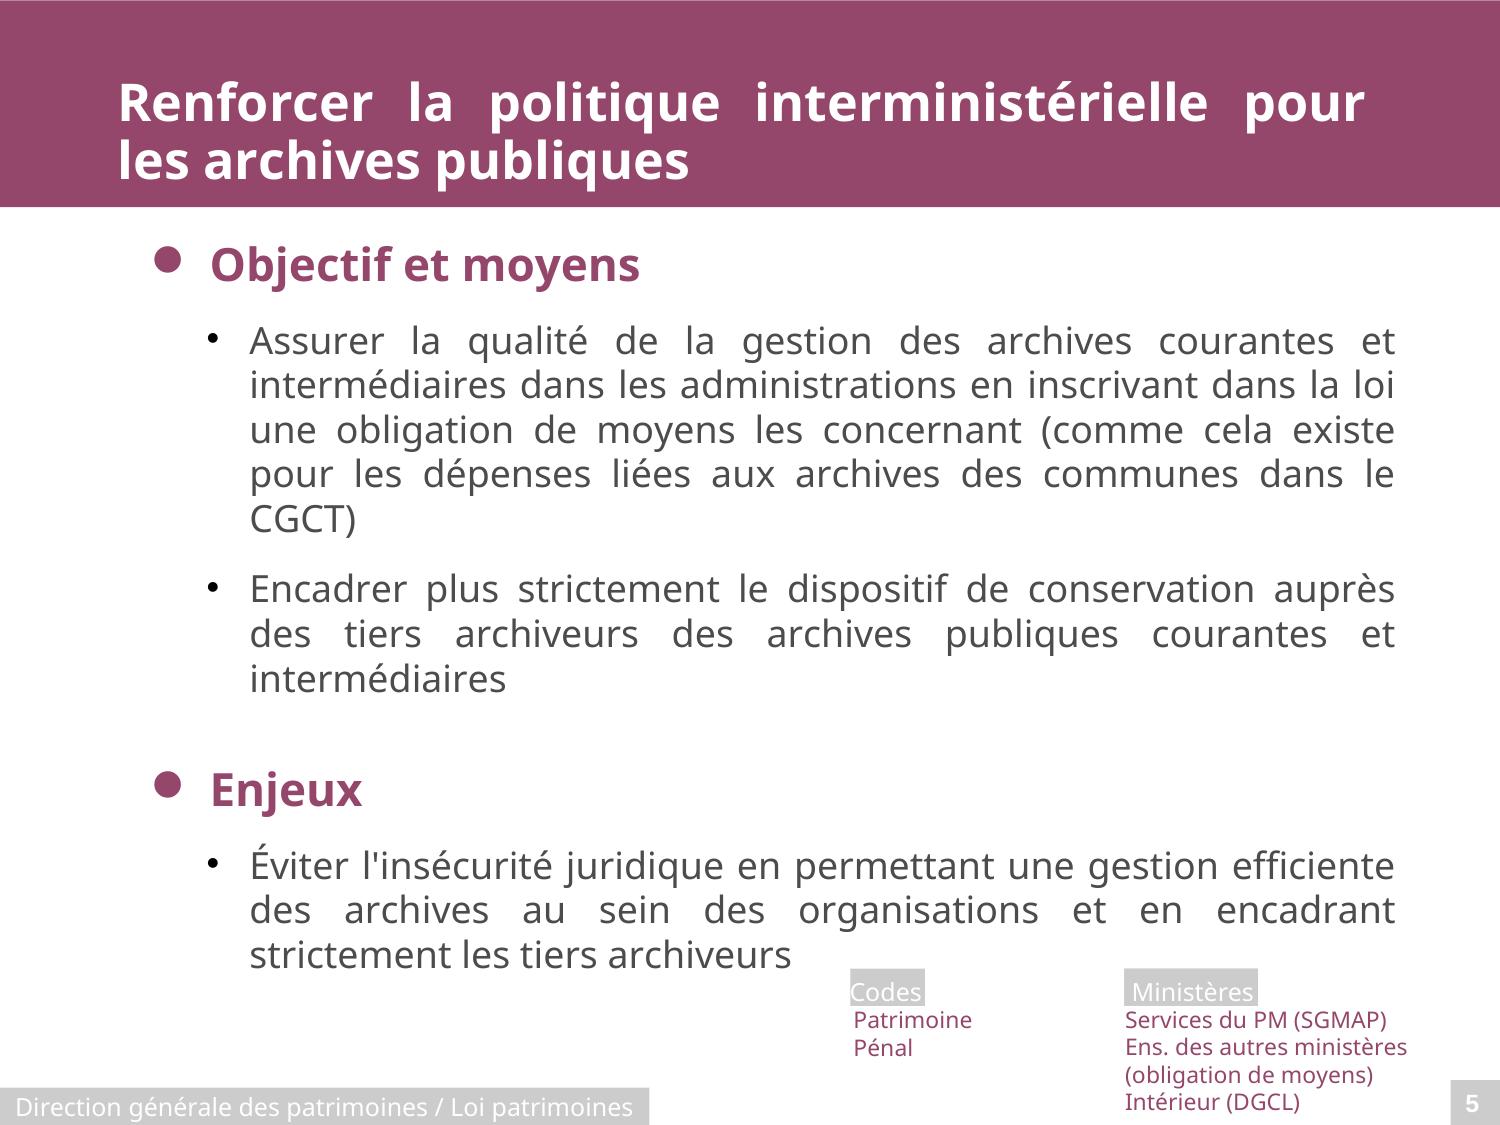

# Renforcer la politique interministérielle pour les archives publiques
Objectif et moyens
Assurer la qualité de la gestion des archives courantes et intermédiaires dans les administrations en inscrivant dans la loi une obligation de moyens les concernant (comme cela existe pour les dépenses liées aux archives des communes dans le CGCT)
Encadrer plus strictement le dispositif de conservation auprès des tiers archiveurs des archives publiques courantes et intermédiaires
Enjeux
Éviter l'insécurité juridique en permettant une gestion efficiente des archives au sein des organisations et en encadrant strictement les tiers archiveurs
Codes
Ministères
Ministères
Ministères
Services du PM (SGMAP)
Ens. des autres ministères (obligation de moyens)
Intérieur (DGCL)
Patrimoine
Pénal